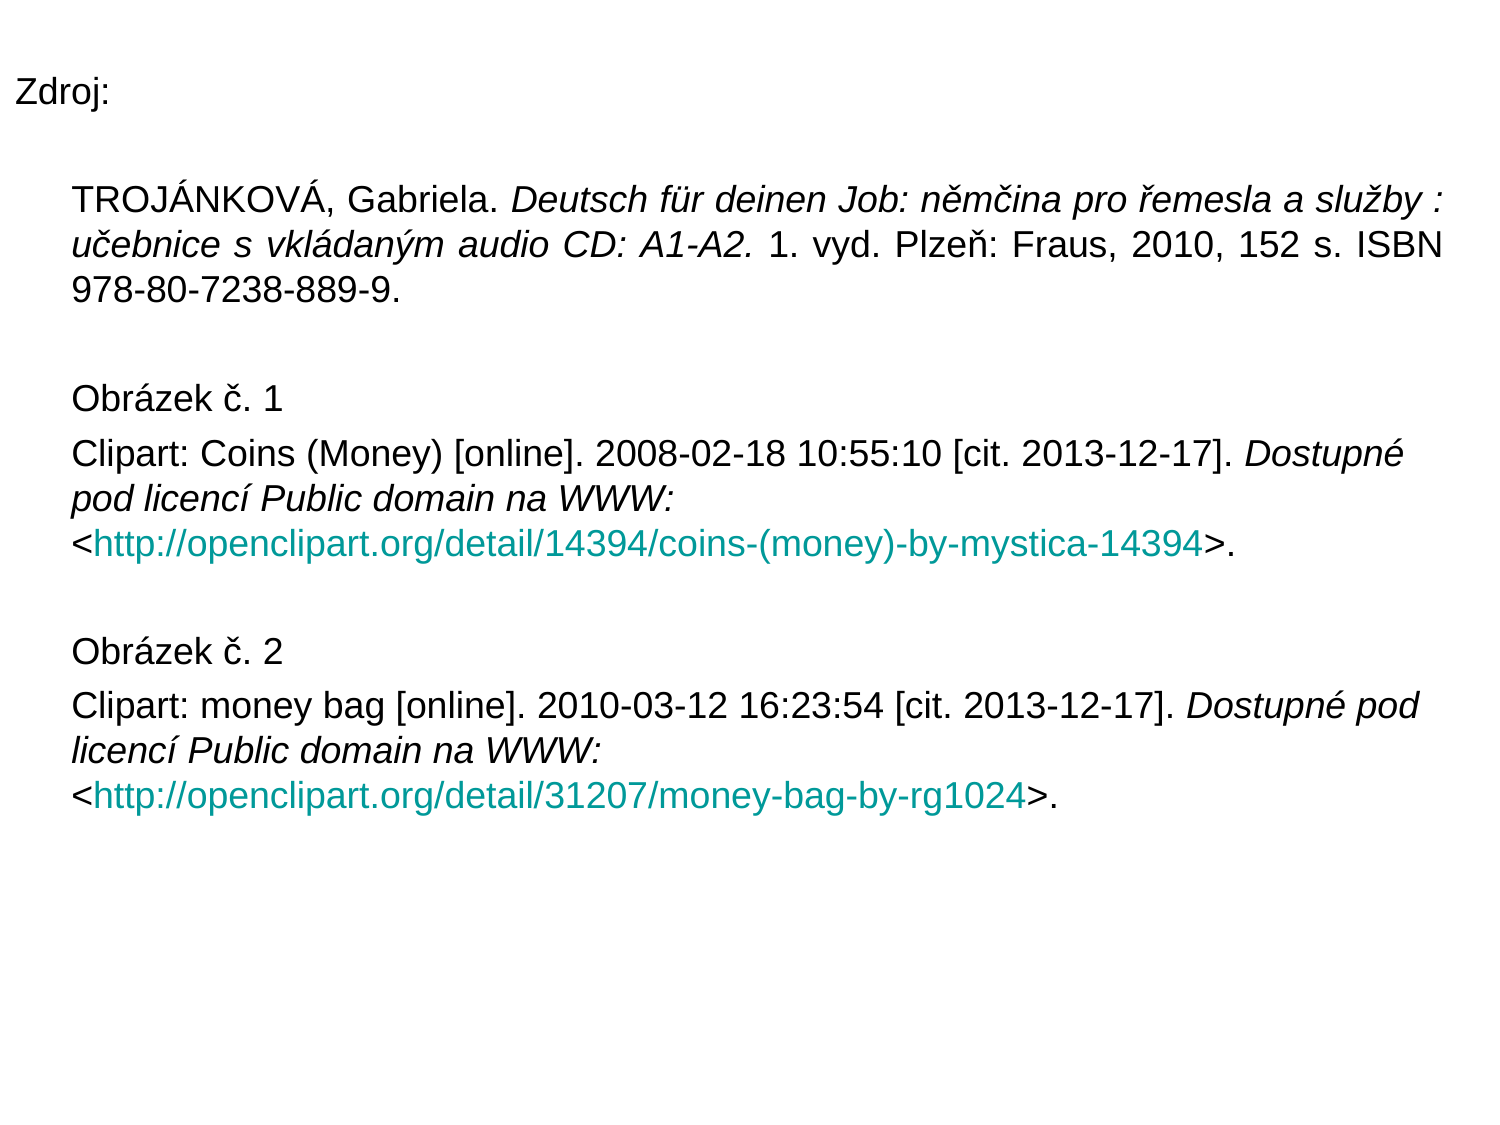

# Zdroj:
	TROJÁNKOVÁ, Gabriela. Deutsch für deinen Job: němčina pro řemesla a služby : učebnice s vkládaným audio CD: A1-A2. 1. vyd. Plzeň: Fraus, 2010, 152 s. ISBN 978-80-7238-889-9.
	Obrázek č. 1
	Clipart: Coins (Money) [online]. 2008-02-18 10:55:10 [cit. 2013-12-17]. Dostupné pod licencí Public domain na WWW:
<http://openclipart.org/detail/14394/coins-(money)-by-mystica-14394>.
	Obrázek č. 2
	Clipart: money bag [online]. 2010-03-12 16:23:54 [cit. 2013-12-17]. Dostupné pod licencí Public domain na WWW:
<http://openclipart.org/detail/31207/money-bag-by-rg1024>.